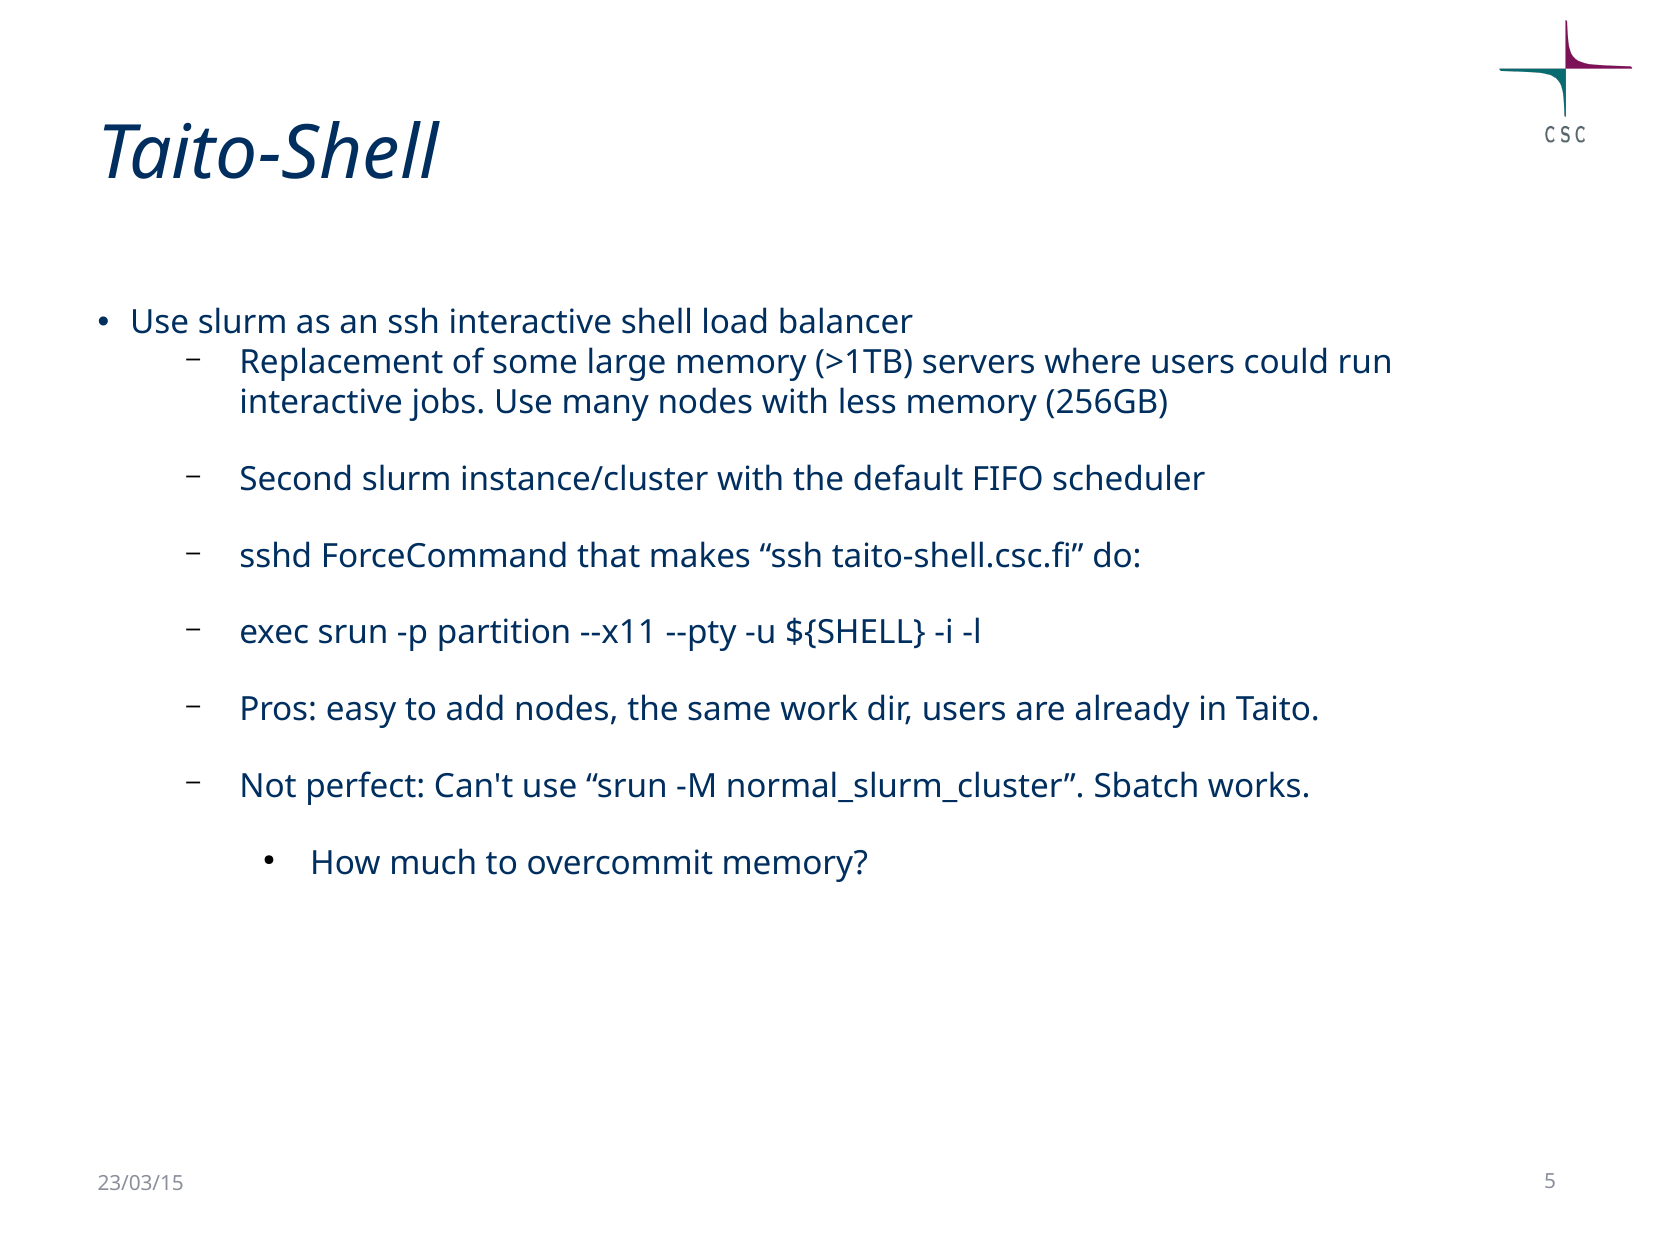

# Taito-Shell
Use slurm as an ssh interactive shell load balancer
Replacement of some large memory (>1TB) servers where users could run interactive jobs. Use many nodes with less memory (256GB)
Second slurm instance/cluster with the default FIFO scheduler
sshd ForceCommand that makes “ssh taito-shell.csc.fi” do:
exec srun -p partition --x11 --pty -u ${SHELL} -i -l
Pros: easy to add nodes, the same work dir, users are already in Taito.
Not perfect: Can't use “srun -M normal_slurm_cluster”. Sbatch works.
How much to overcommit memory?
23/03/15